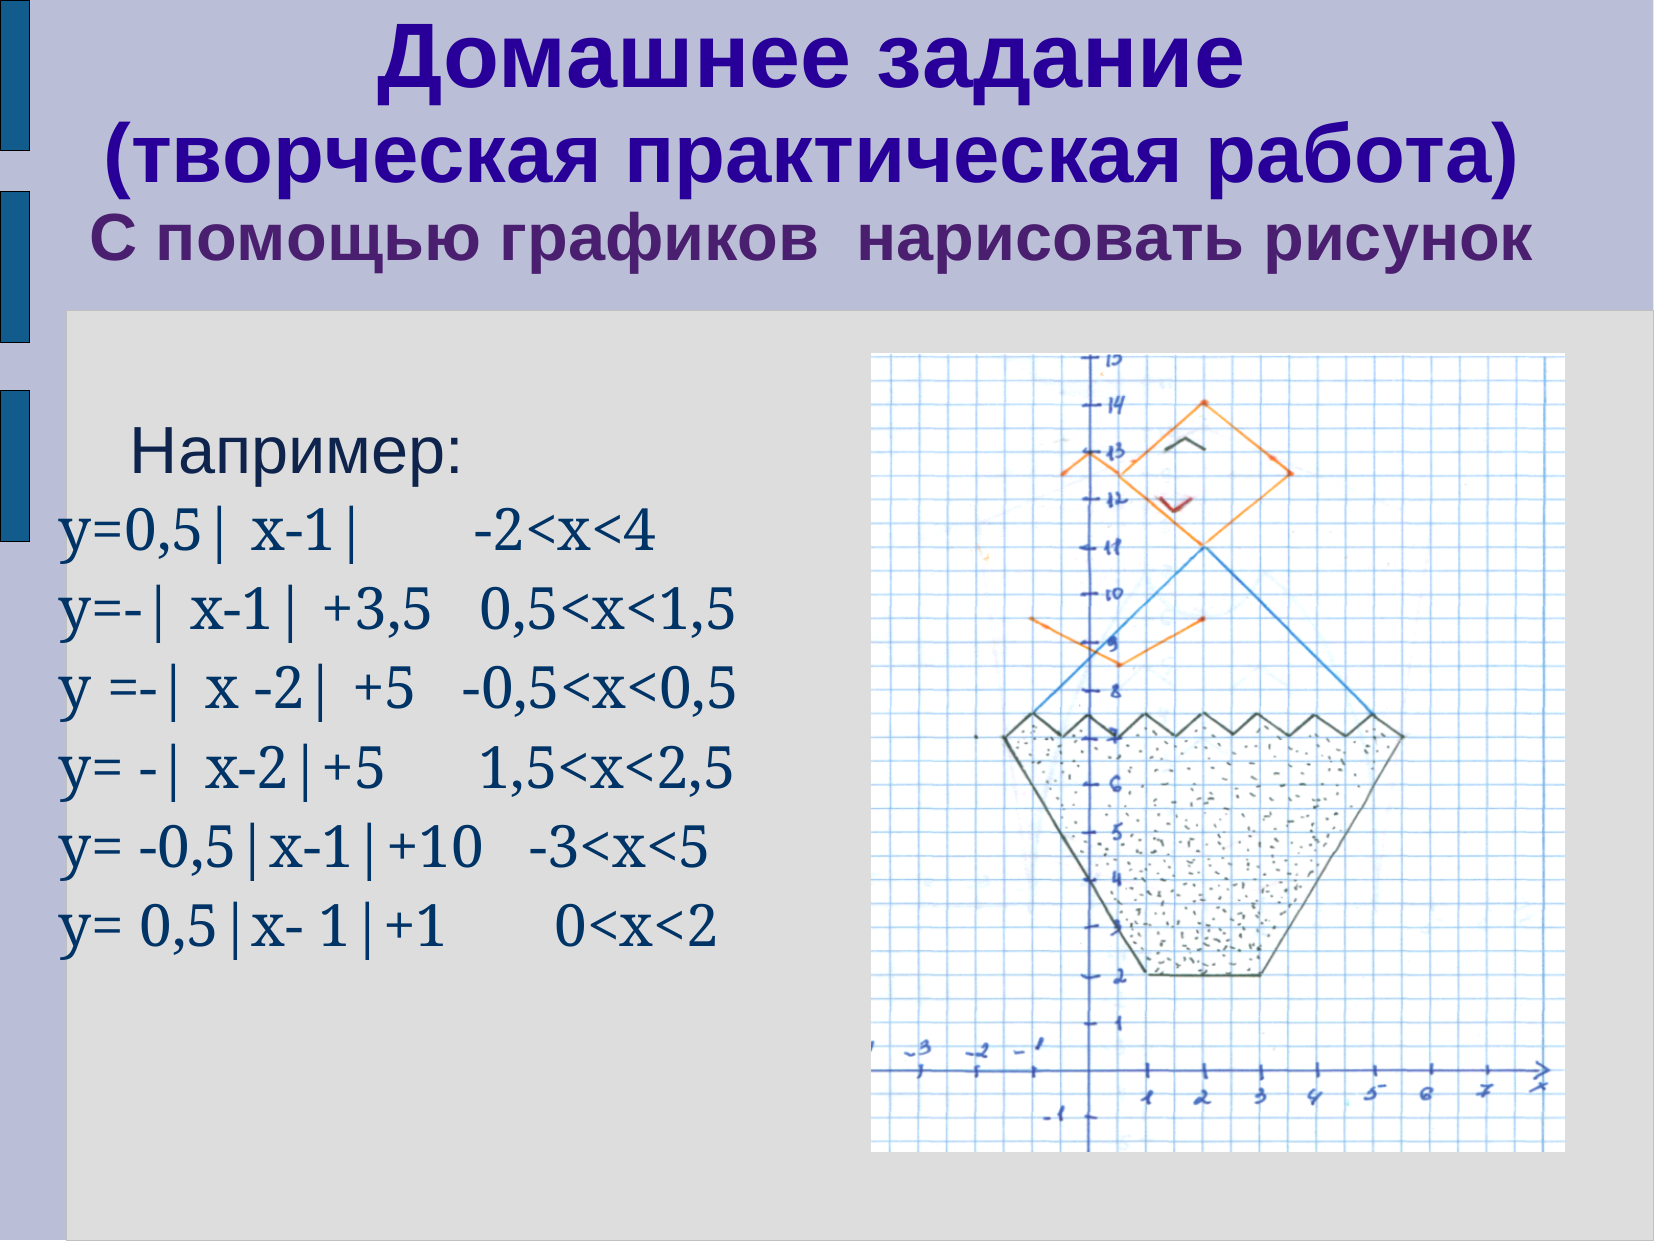

# Домашнее задание (творческая практическая работа) С помощью графиков нарисовать рисунок
Например:
y=0,5| x-1| -2<x<4
y=-| x-1| +3,5 0,5<x<1,5
y =-| x -2| +5 -0,5<x<0,5
y= -| x-2|+5 1,5<x<2,5
y= -0,5|x-1|+10 -3<x<5
y= 0,5|x- 1|+1 0<x<2